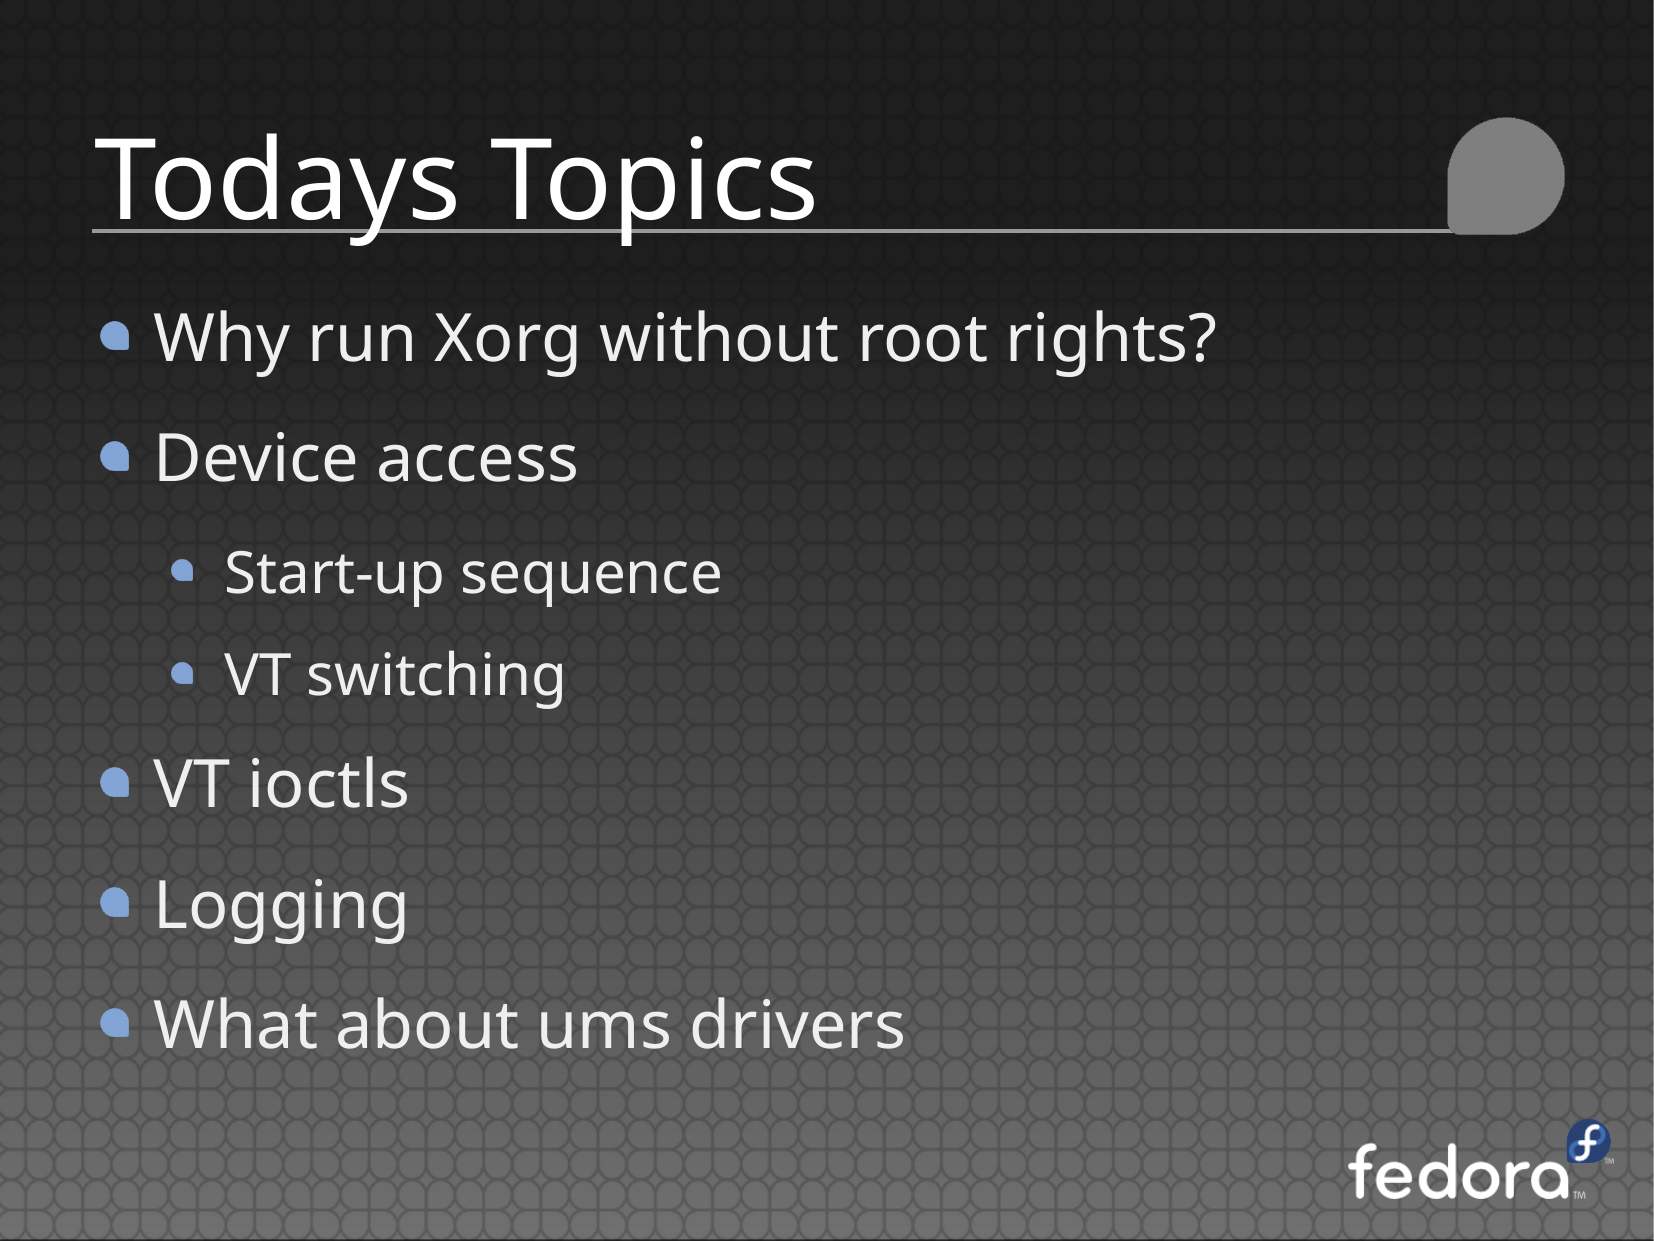

Todays Topics
# Why run Xorg without root rights?
Device access
Start-up sequence
VT switching
VT ioctls
Logging
What about ums drivers